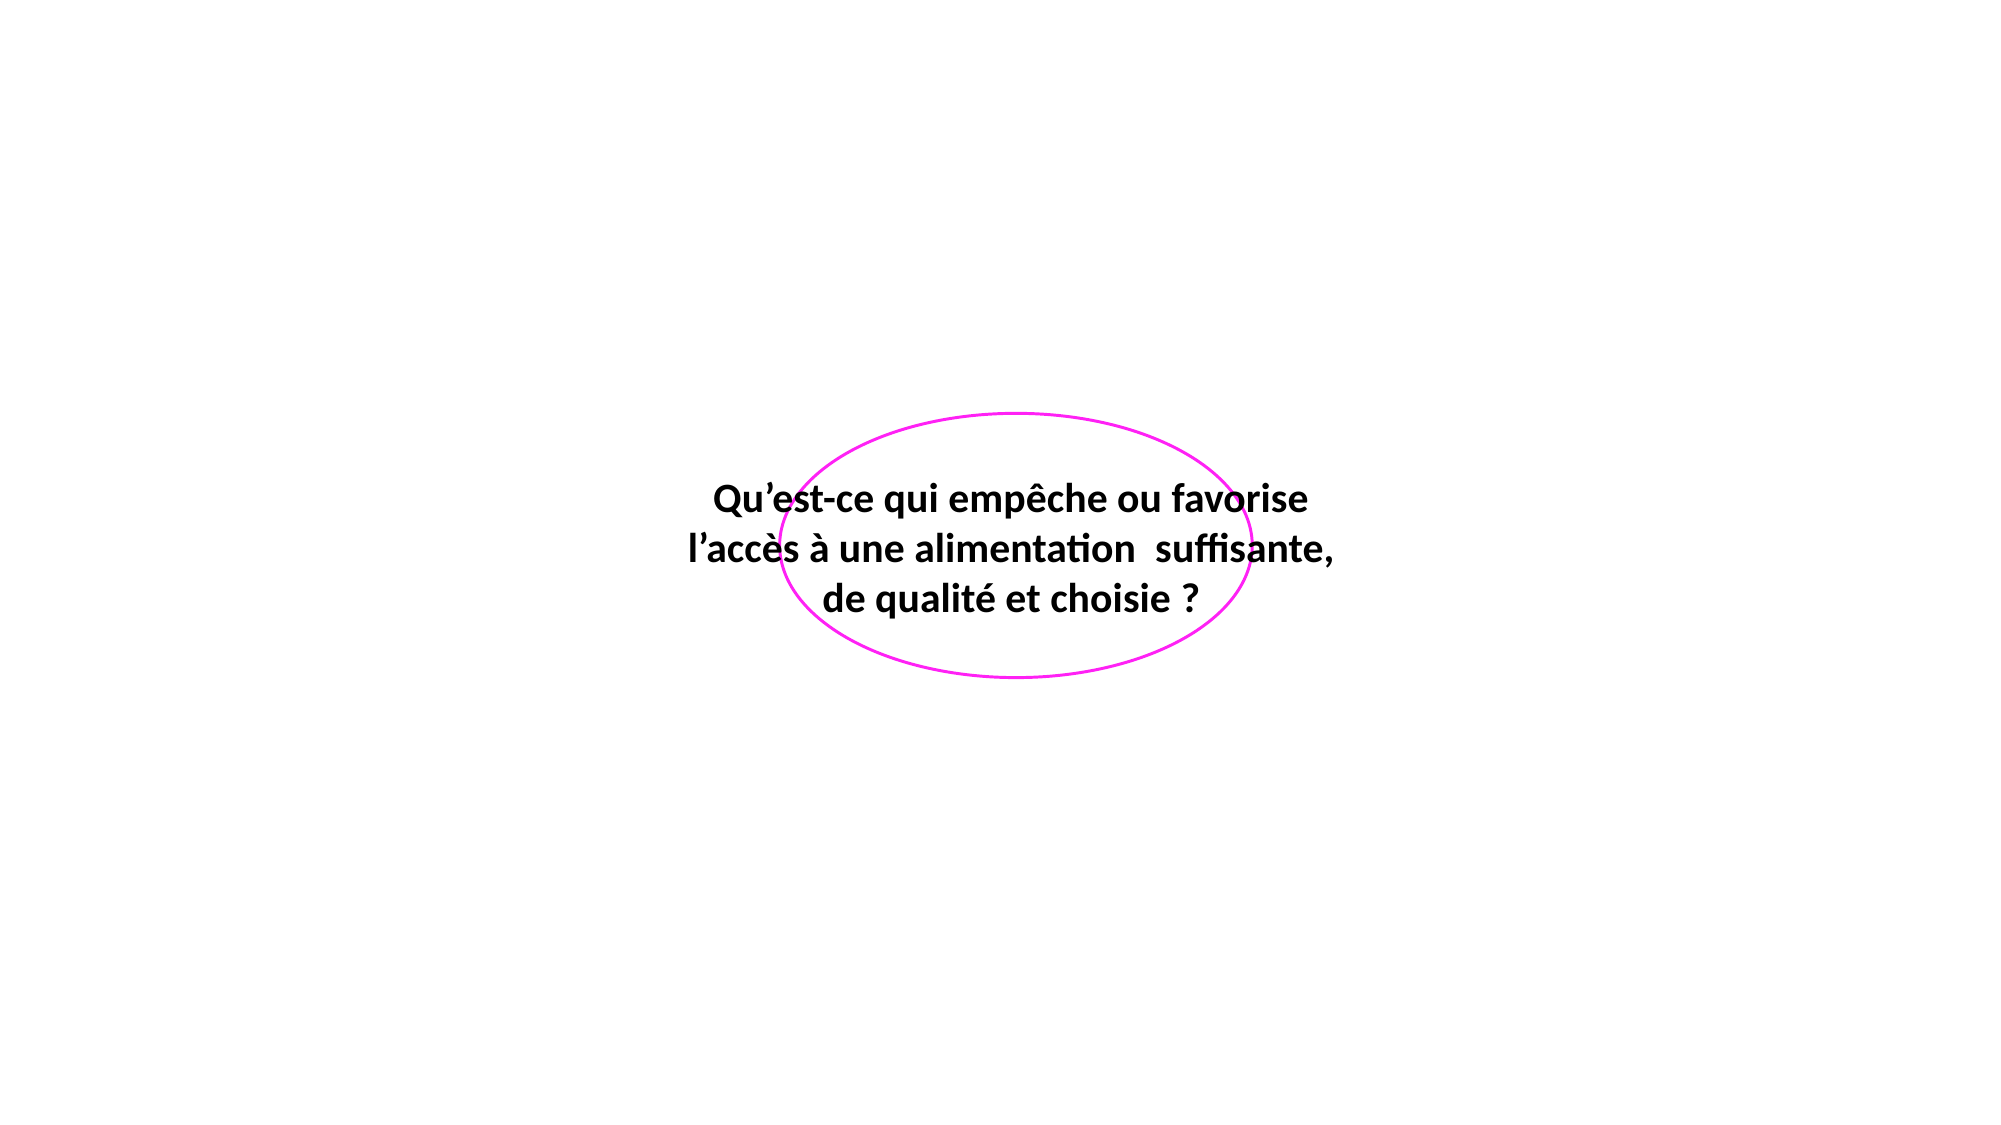

Qu’est-ce qui empêche ou favorise
l’accès à une alimentation suffisante,
de qualité et choisie ?